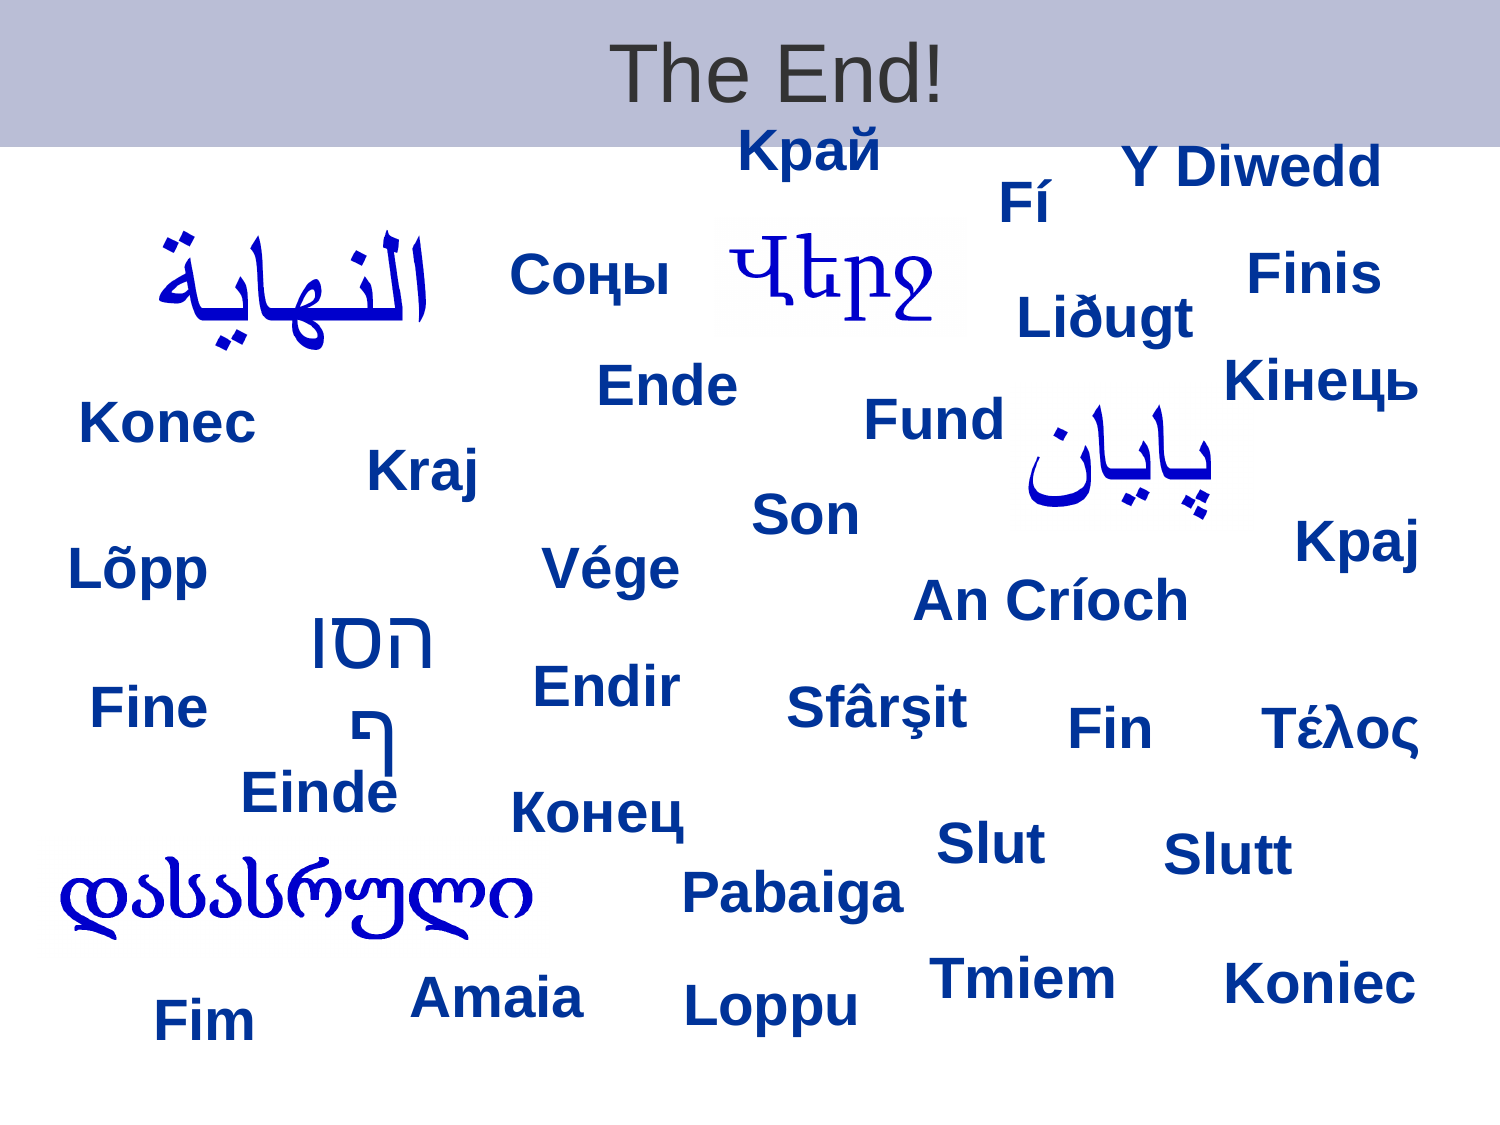

# The End!
Kрай
Y Diwedd
Fí
Finis
Соңы
Liðugt
Kiнець
Ende
Fund
Konec
Kraj
Son
Kpaj
Lõpp
Vége
An Críoch
הסוף
Endir
Fine
Sfârşit
Τέλος
Fin
Einde
Конeц
Slut
Slutt
Pabaiga
Tmiem
Koniec
Amaia
Loppu
Fim